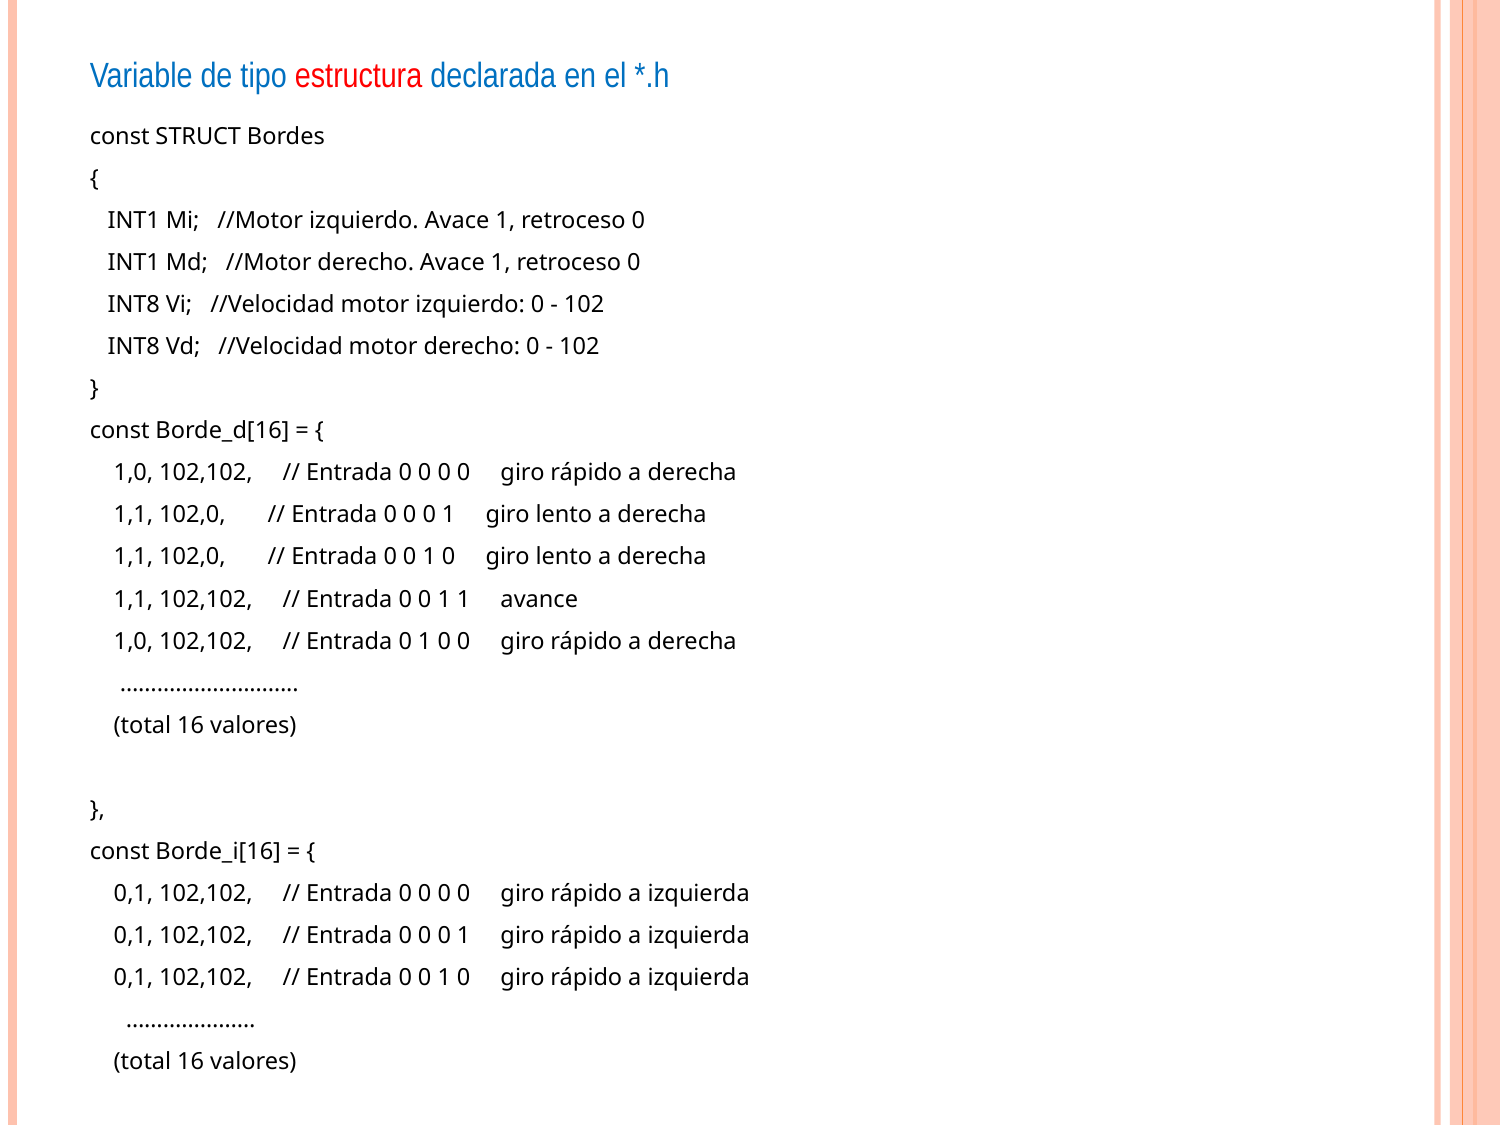

# Variable de tipo estructura declarada en el *.h
const STRUCT Bordes
{
 INT1 Mi; //Motor izquierdo. Avace 1, retroceso 0
 INT1 Md; //Motor derecho. Avace 1, retroceso 0
 INT8 Vi; //Velocidad motor izquierdo: 0 - 102
 INT8 Vd; //Velocidad motor derecho: 0 - 102
}
const Borde_d[16] = {
 1,0, 102,102, // Entrada 0 0 0 0 giro rápido a derecha
 1,1, 102,0, // Entrada 0 0 0 1 giro lento a derecha
 1,1, 102,0, // Entrada 0 0 1 0 giro lento a derecha
 1,1, 102,102, // Entrada 0 0 1 1 avance
 1,0, 102,102, // Entrada 0 1 0 0 giro rápido a derecha
 ………………………..
 (total 16 valores)
},
const Borde_i[16] = {
 0,1, 102,102, // Entrada 0 0 0 0 giro rápido a izquierda
 0,1, 102,102, // Entrada 0 0 0 1 giro rápido a izquierda
 0,1, 102,102, // Entrada 0 0 1 0 giro rápido a izquierda
 …………………
 (total 16 valores)